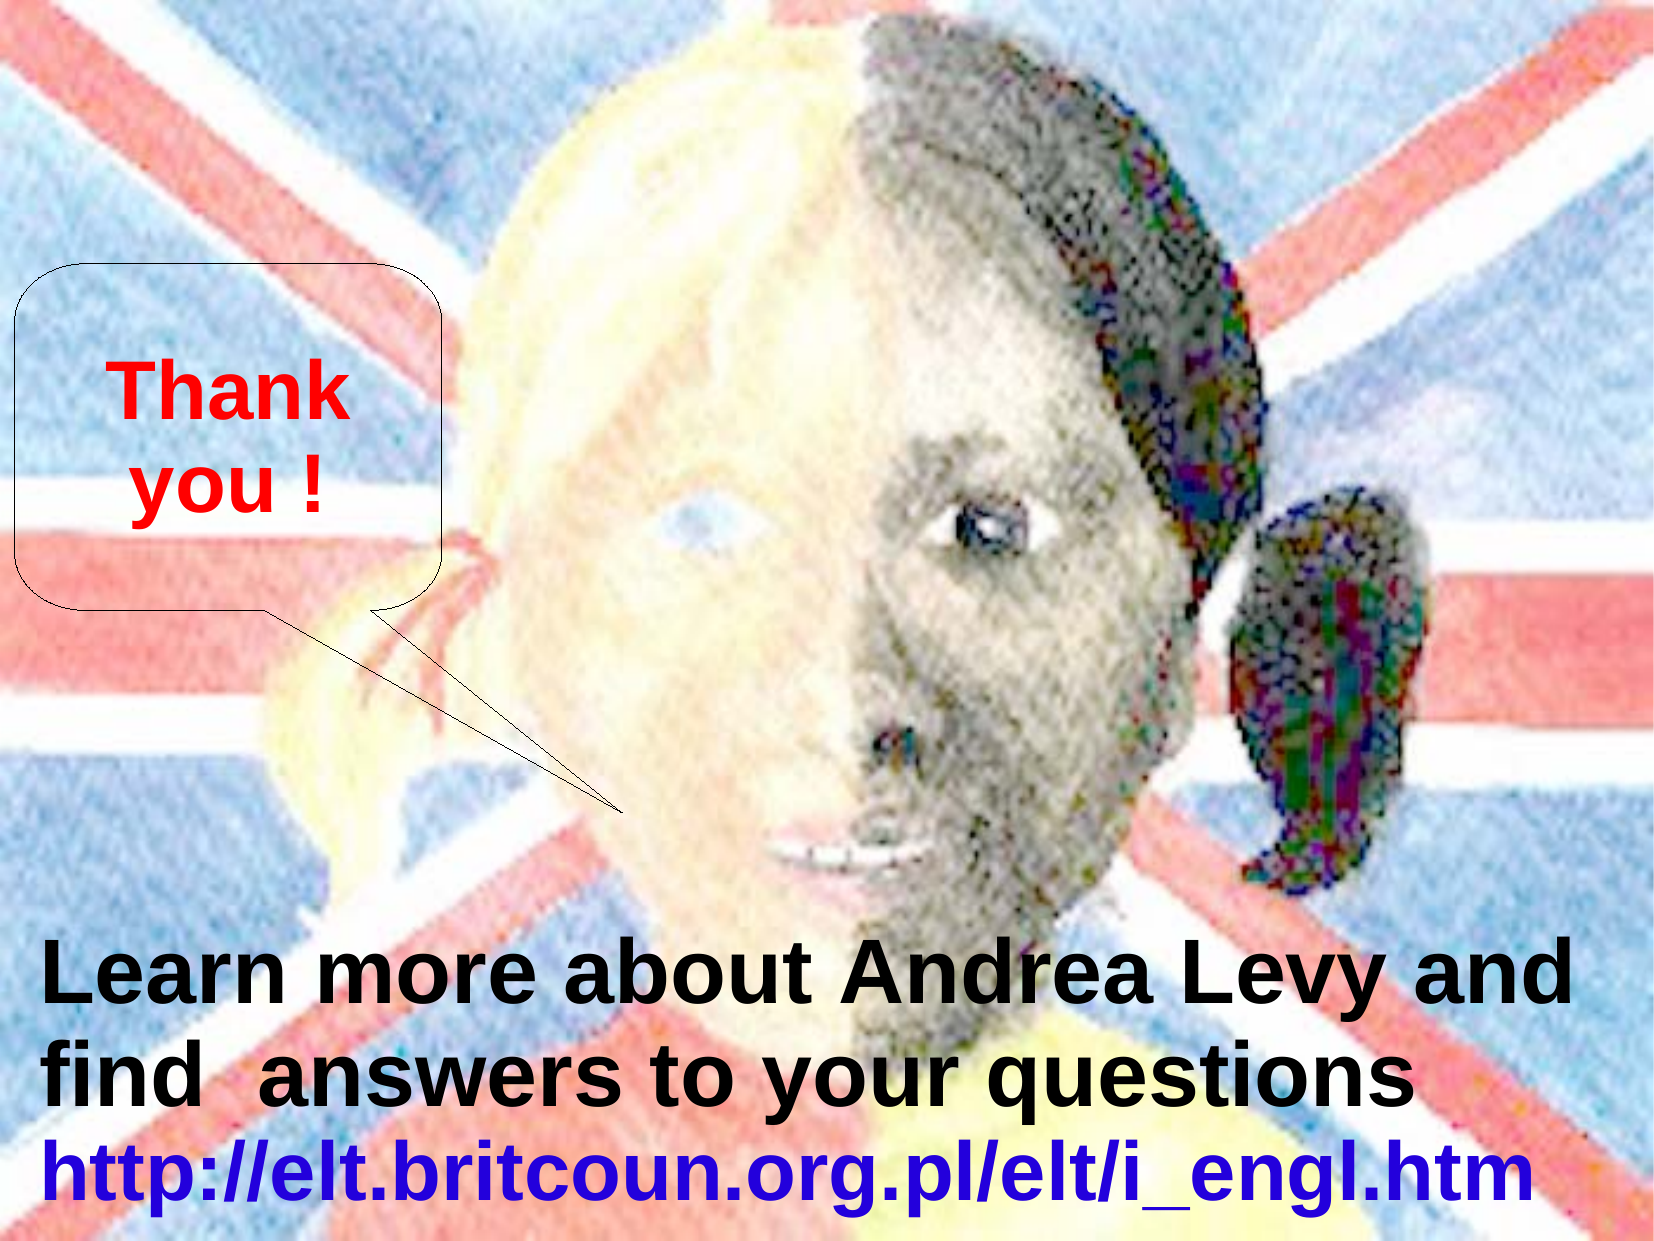

Thank you !
Learn more about Andrea Levy and
find answers to your questions
http://elt.britcoun.org.pl/elt/i_engl.htm